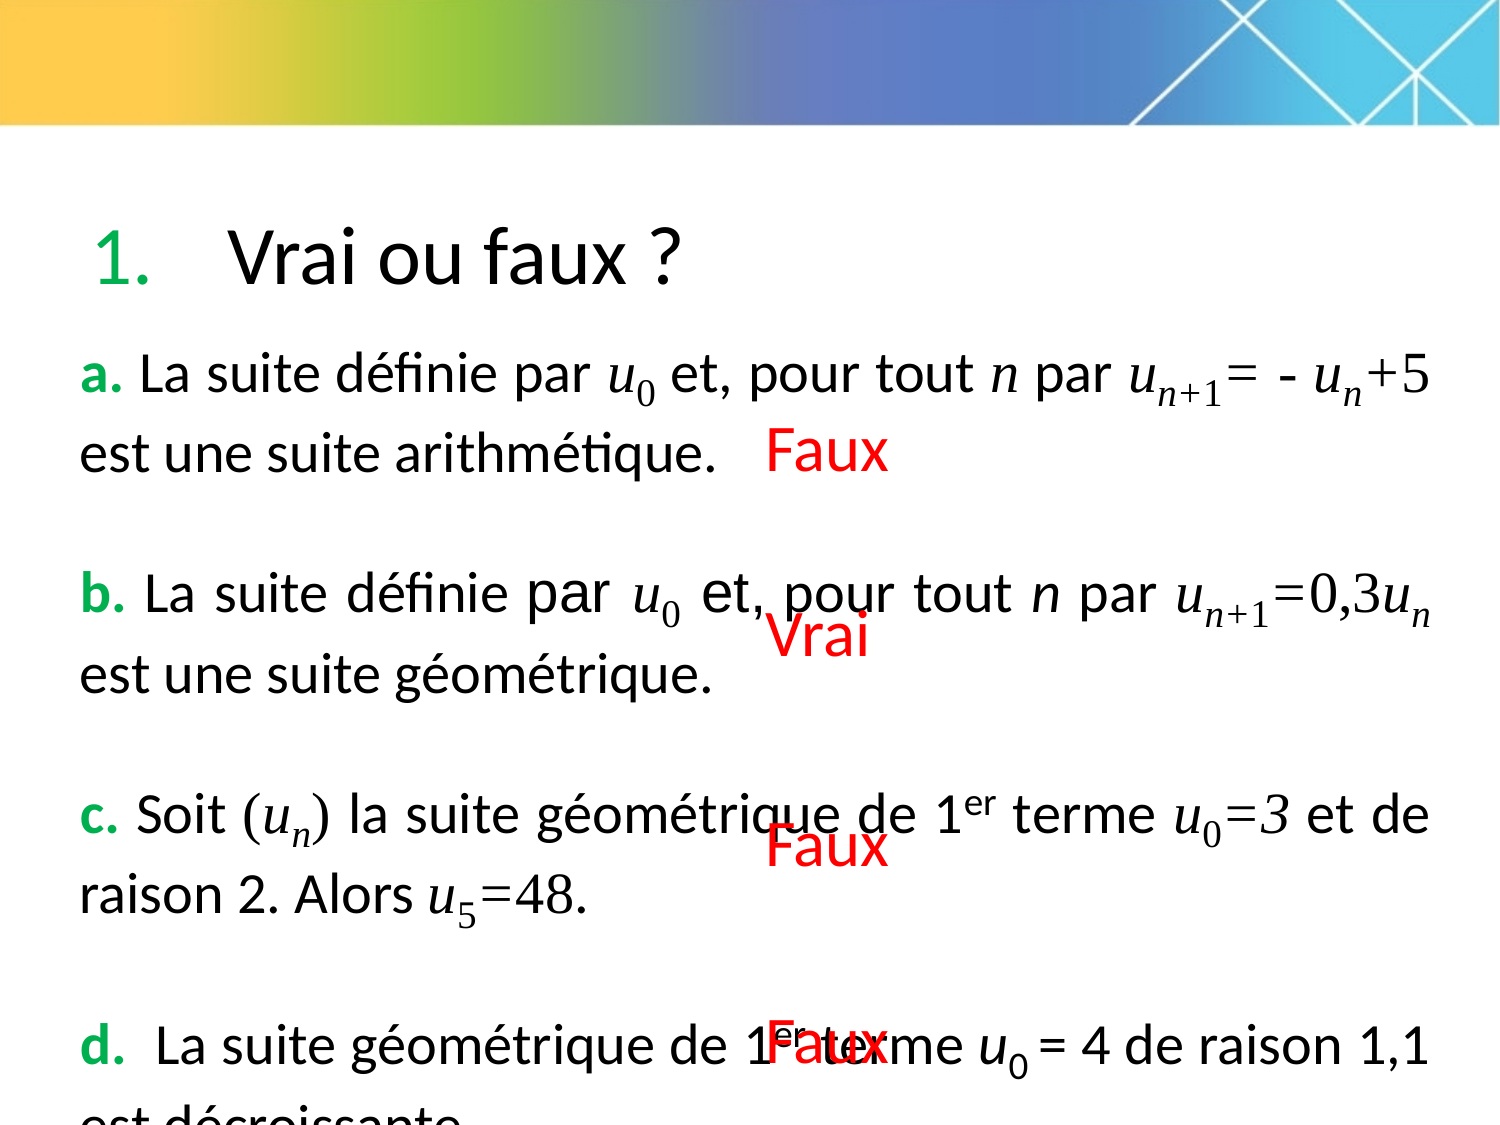

Vrai ou faux ?
a. La suite définie par u0 et, pour tout n par un+1= - un+5 est une suite arithmétique.
b. La suite définie par u0 et, pour tout n par un+1=0,3un est une suite géométrique.
c. Soit (un) la suite géométrique de 1er terme u0=3 et de raison 2. Alors u5=48.
d. La suite géométrique de 1er terme u0 = 4 de raison 1,1 est décroissante.
Faux
Vrai
Faux
Faux